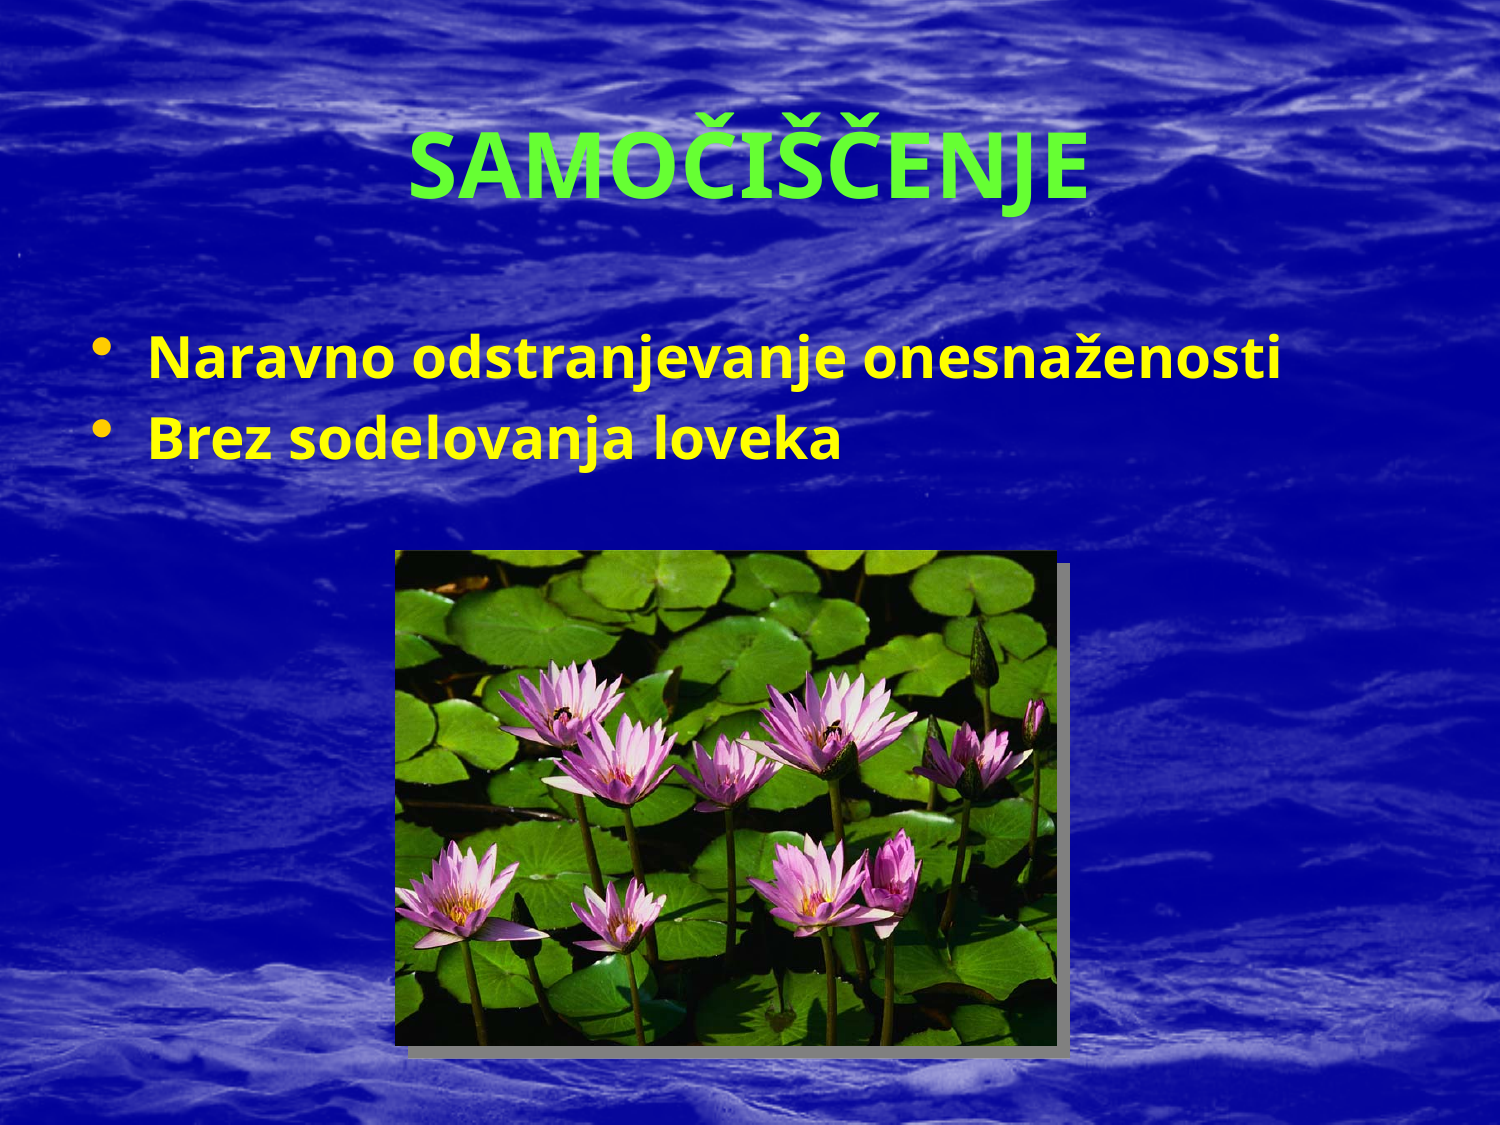

# SAMOČIŠČENJE
Naravno odstranjevanje onesnaženosti
Brez sodelovanja loveka